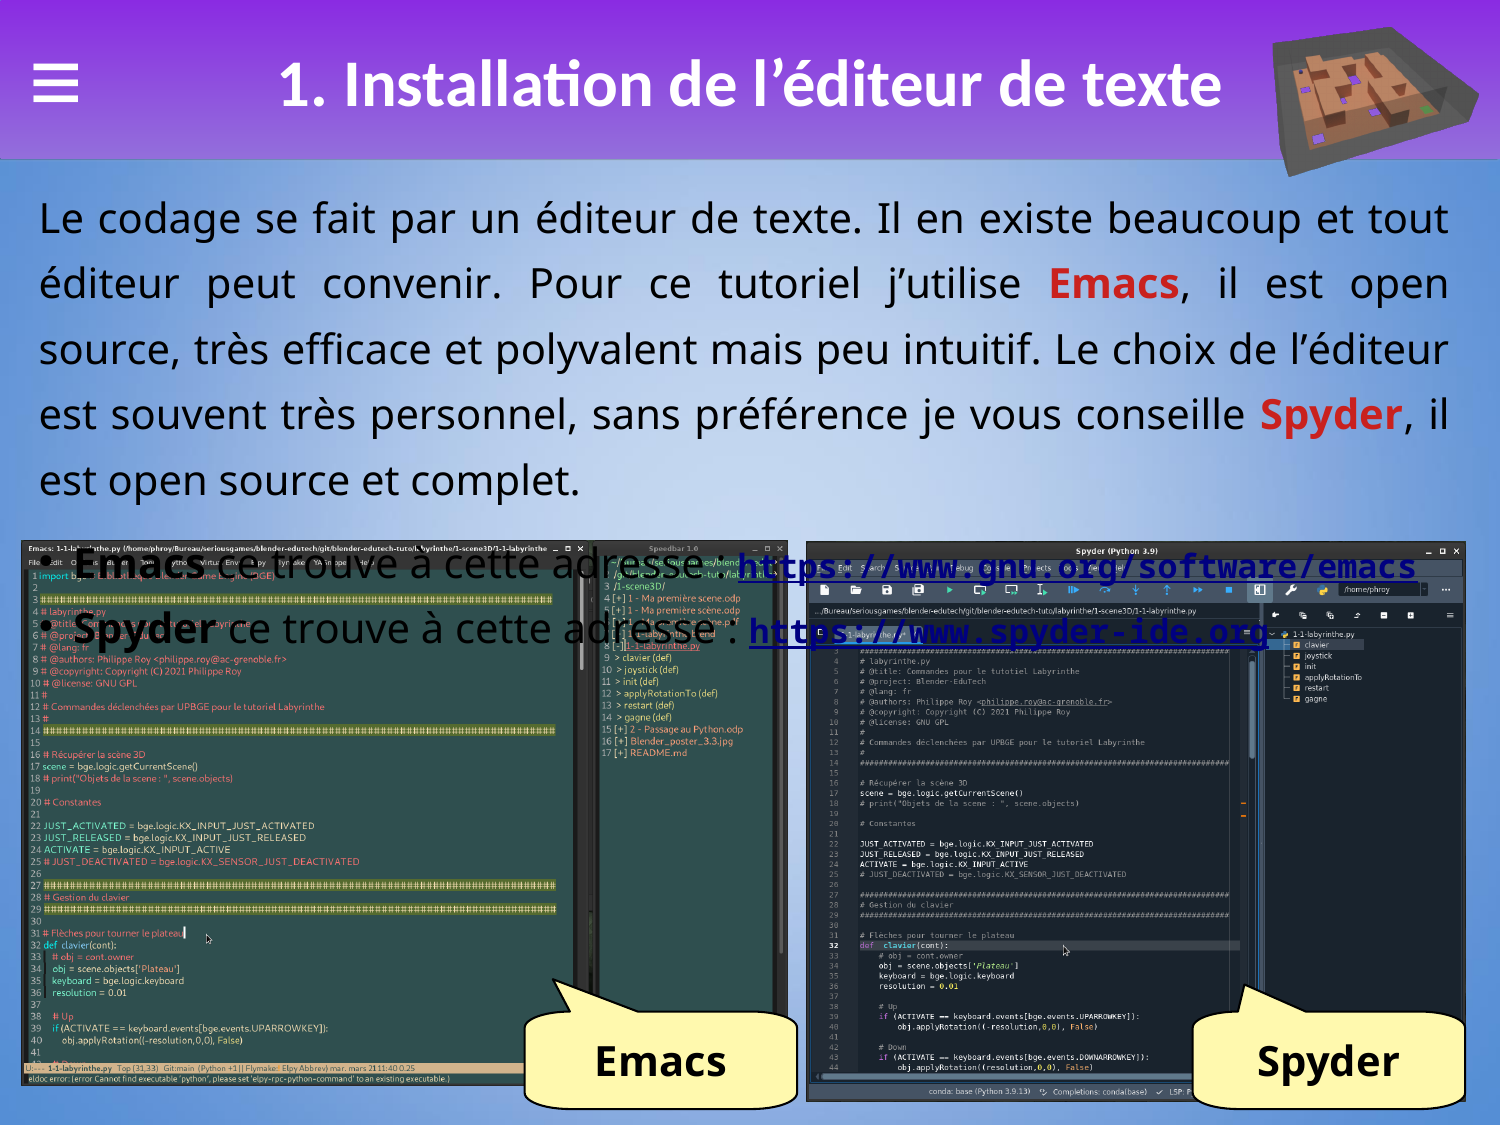

1. Installation de l’éditeur de texte
≡
Le codage se fait par un éditeur de texte. Il en existe beaucoup et tout éditeur peut convenir. Pour ce tutoriel j’utilise Emacs, il est open source, très efficace et polyvalent mais peu intuitif. Le choix de l’éditeur est souvent très personnel, sans préférence je vous conseille Spyder, il est open source et complet.
Emacs ce trouve à cette adresse : https://www.gnu.org/software/emacs
Spyder ce trouve à cette adresse : https://www.spyder-ide.org
Emacs
Spyder